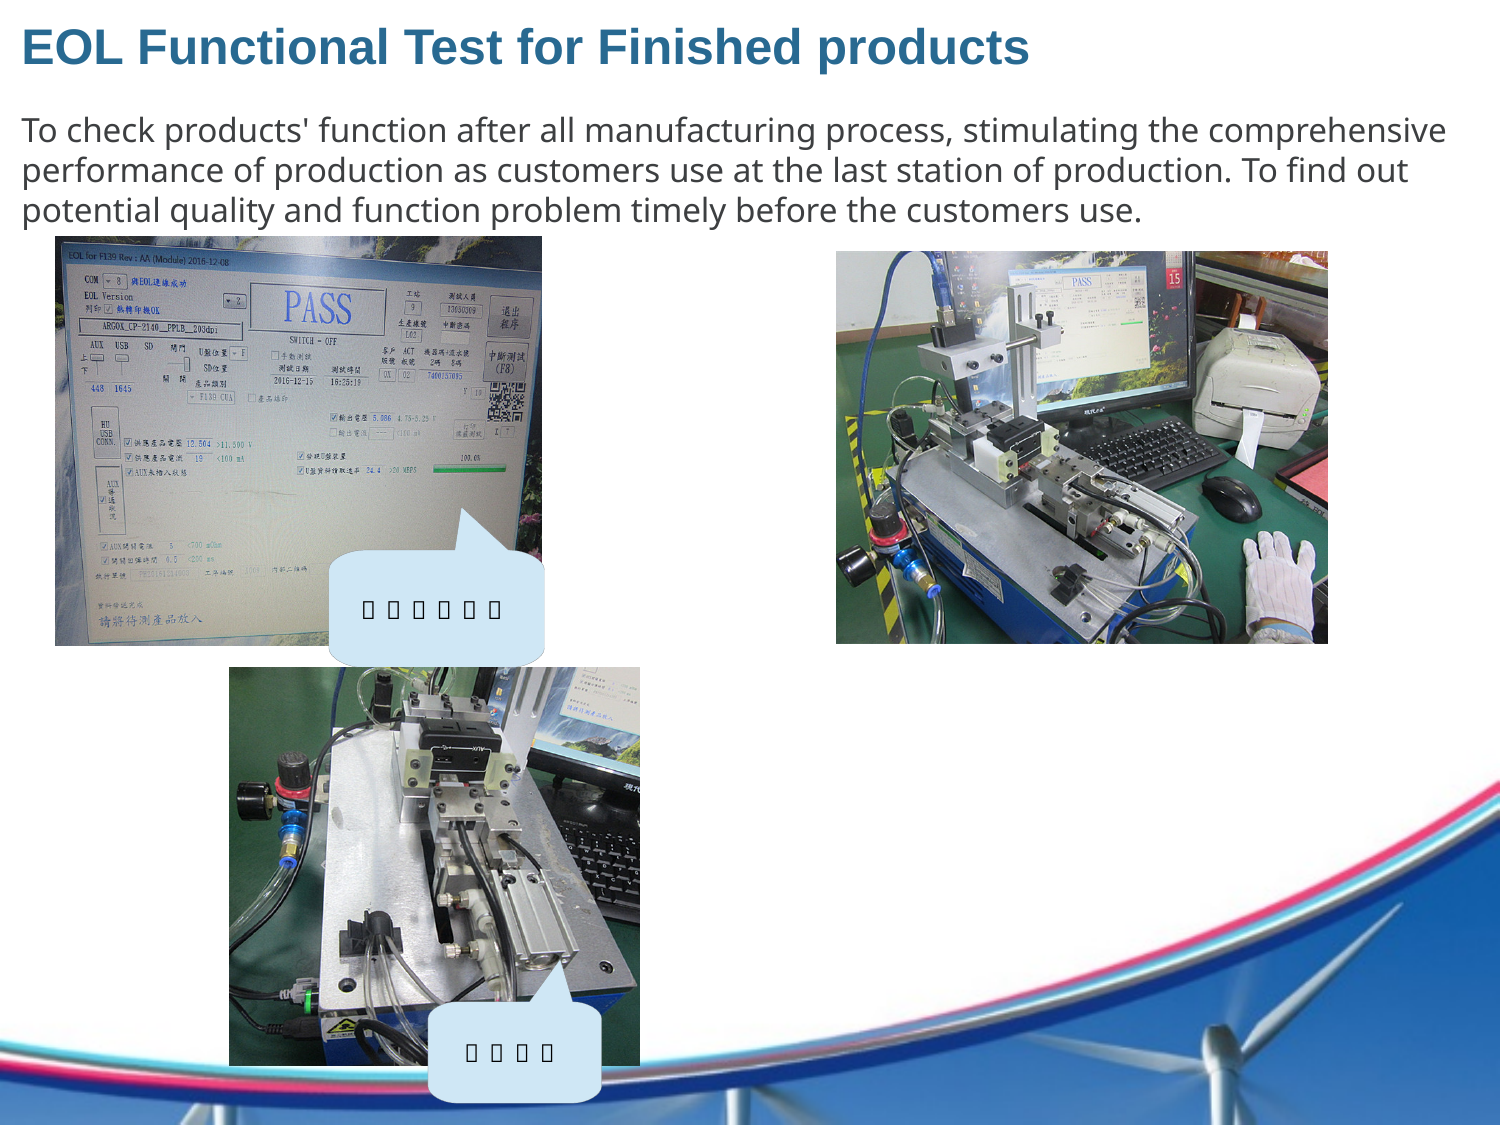

# EOL Functional Test for Finished products
To check products' function after all manufacturing process, stimulating the comprehensive performance of production as customers use at the last station of production. To find out potential quality and function problem timely before the customers use.